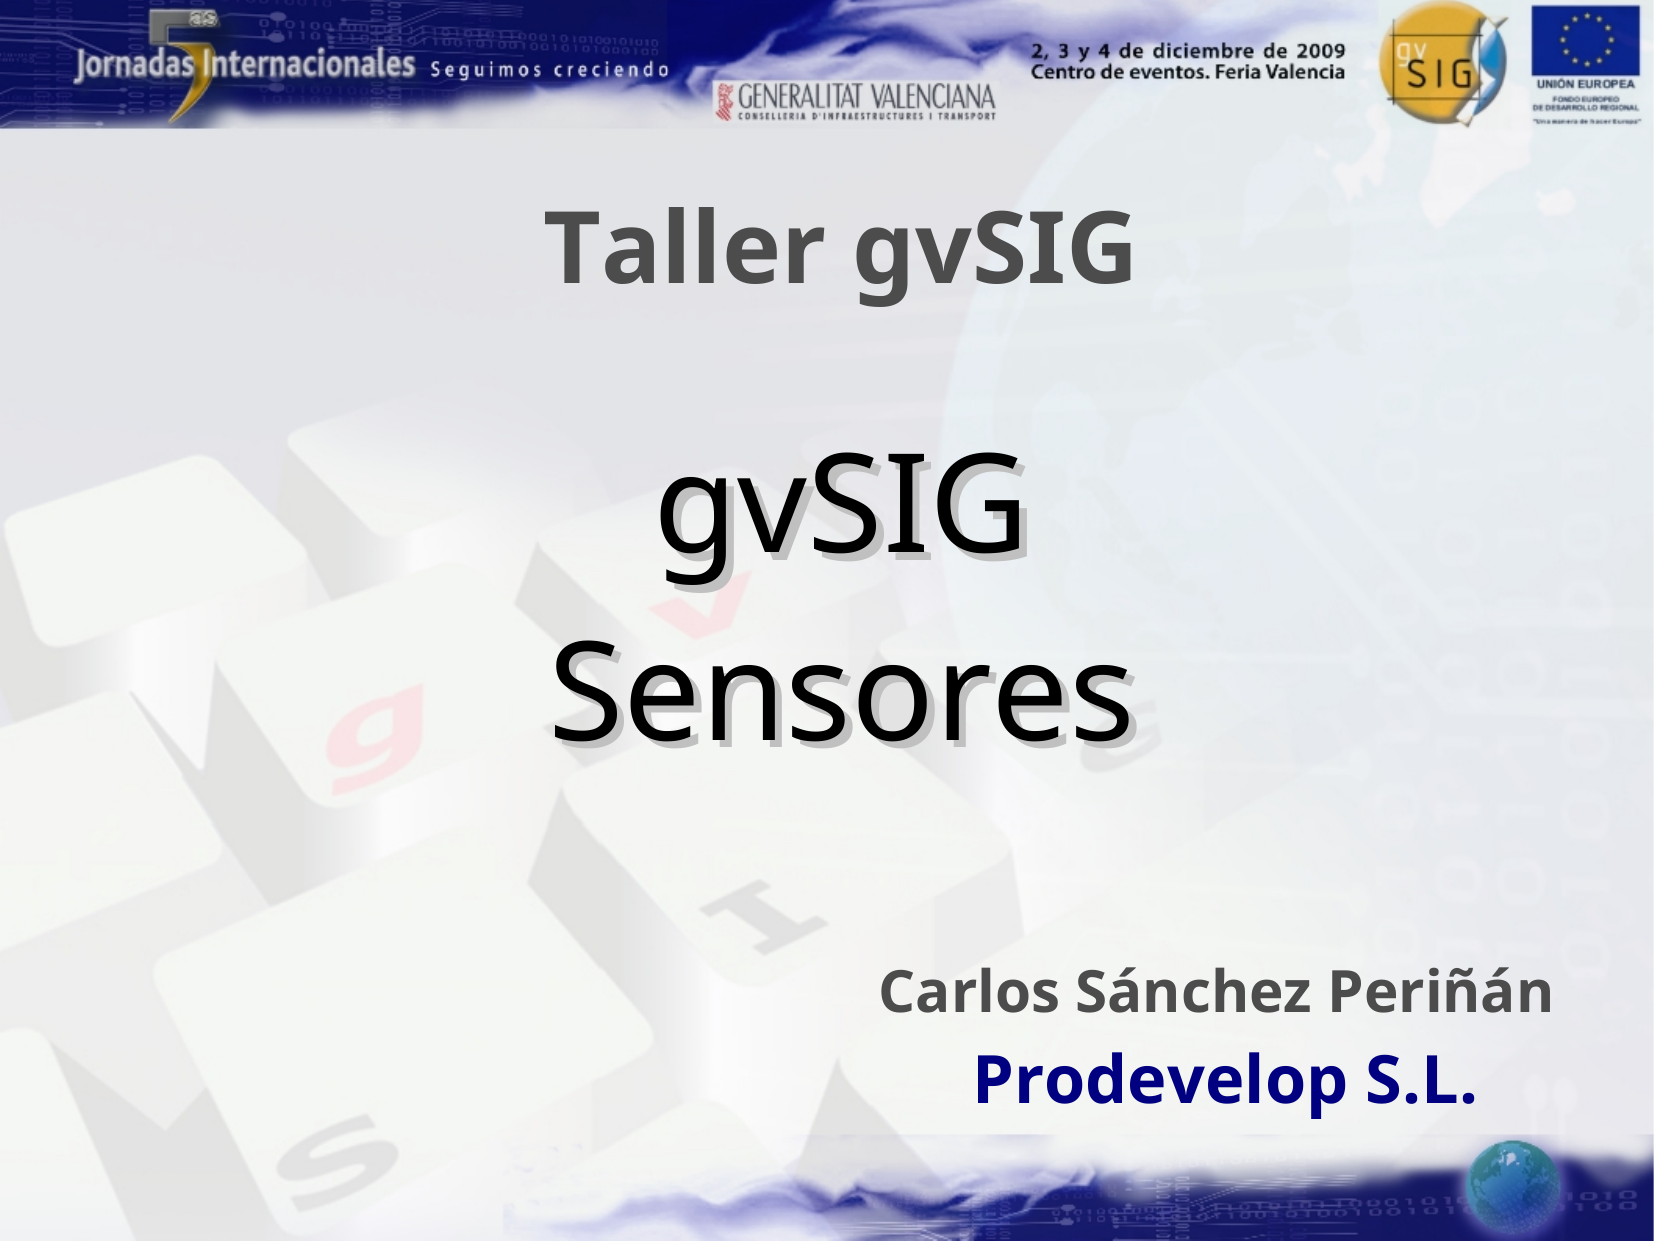

# Taller gvSIG
gvSIG Sensores
Carlos Sánchez Periñán Prodevelop S.L.